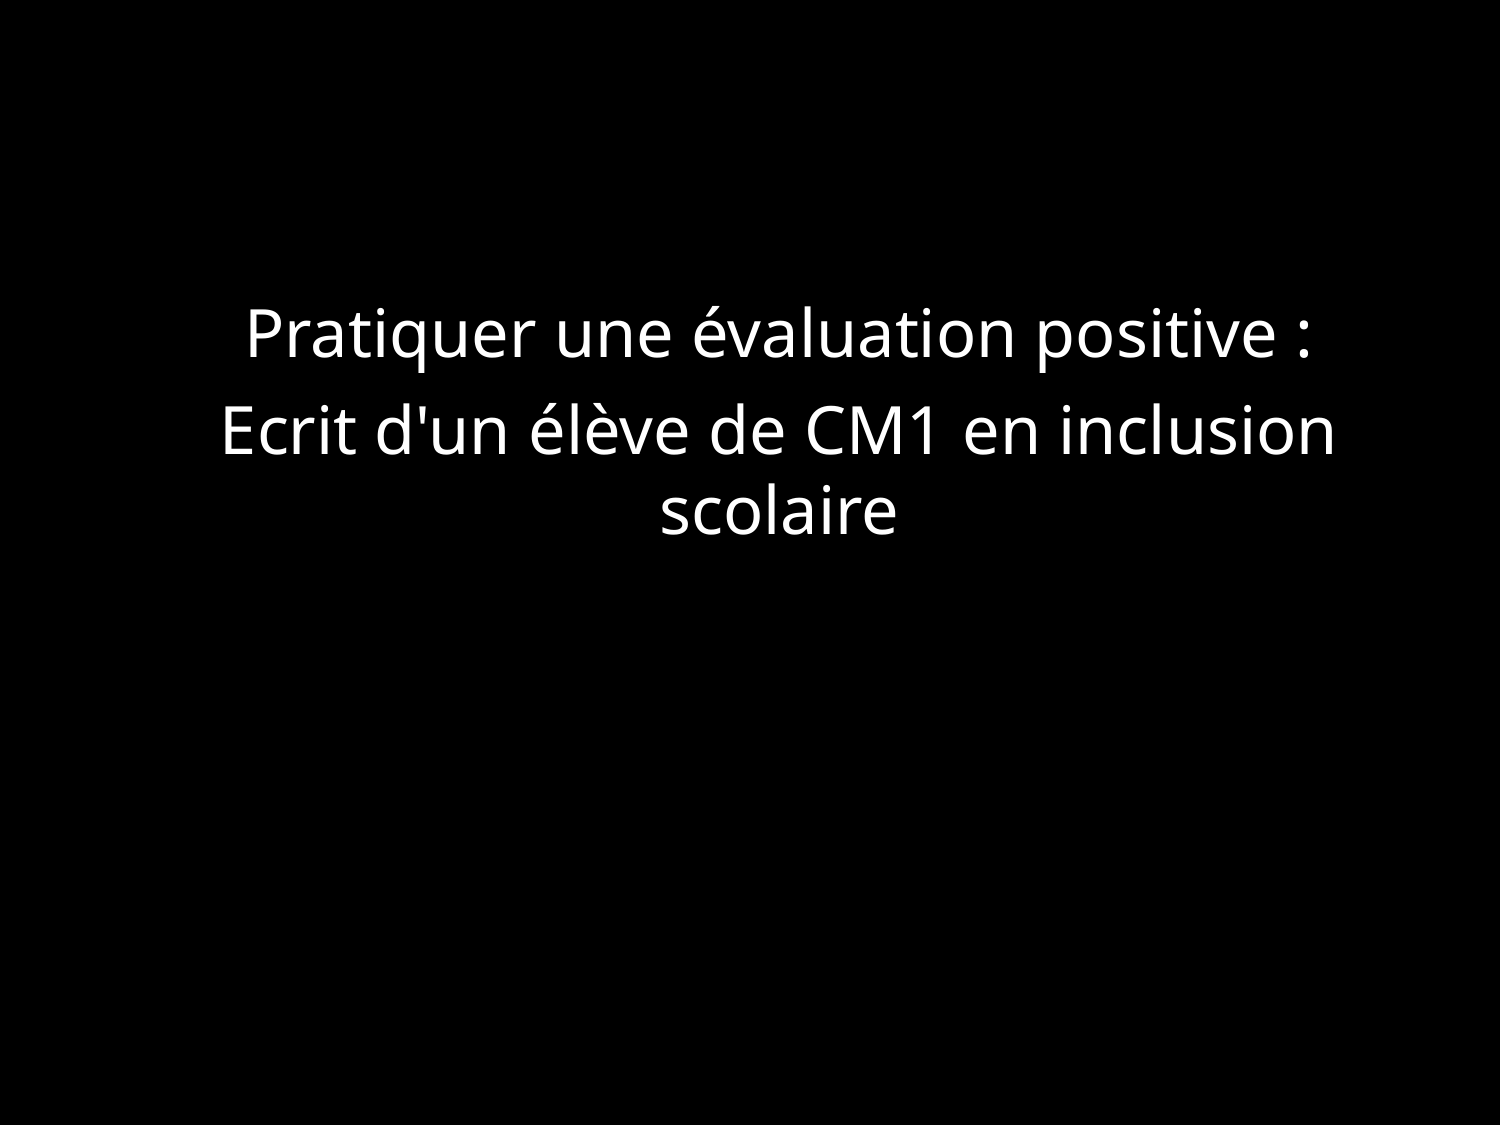

# Pratiquer une évaluation positive :
Ecrit d'un élève de CM1 en inclusion scolaire